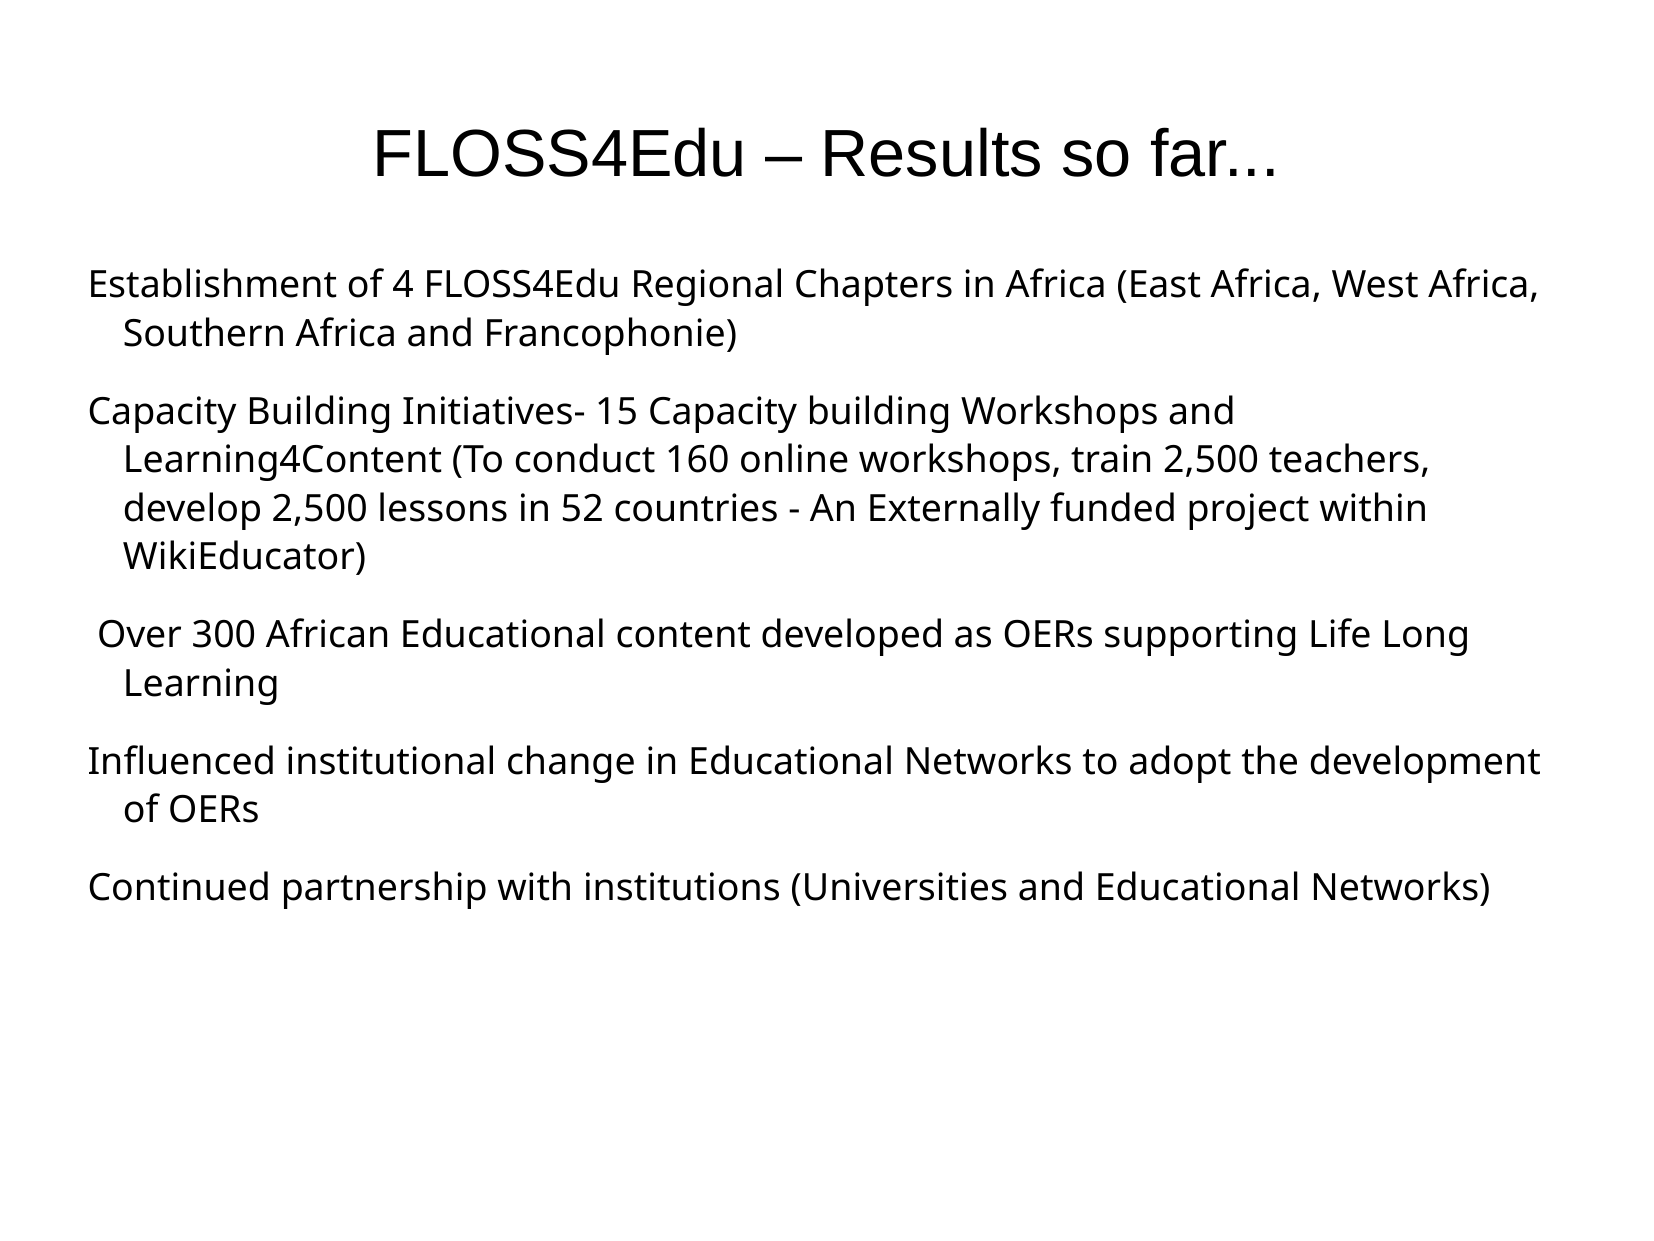

# FLOSS4Edu – Results so far...
Establishment of 4 FLOSS4Edu Regional Chapters in Africa (East Africa, West Africa, Southern Africa and Francophonie)
Capacity Building Initiatives- 15 Capacity building Workshops and Learning4Content (To conduct 160 online workshops, train 2,500 teachers, develop 2,500 lessons in 52 countries - An Externally funded project within WikiEducator)
 Over 300 African Educational content developed as OERs supporting Life Long Learning
Influenced institutional change in Educational Networks to adopt the development of OERs
Continued partnership with institutions (Universities and Educational Networks)